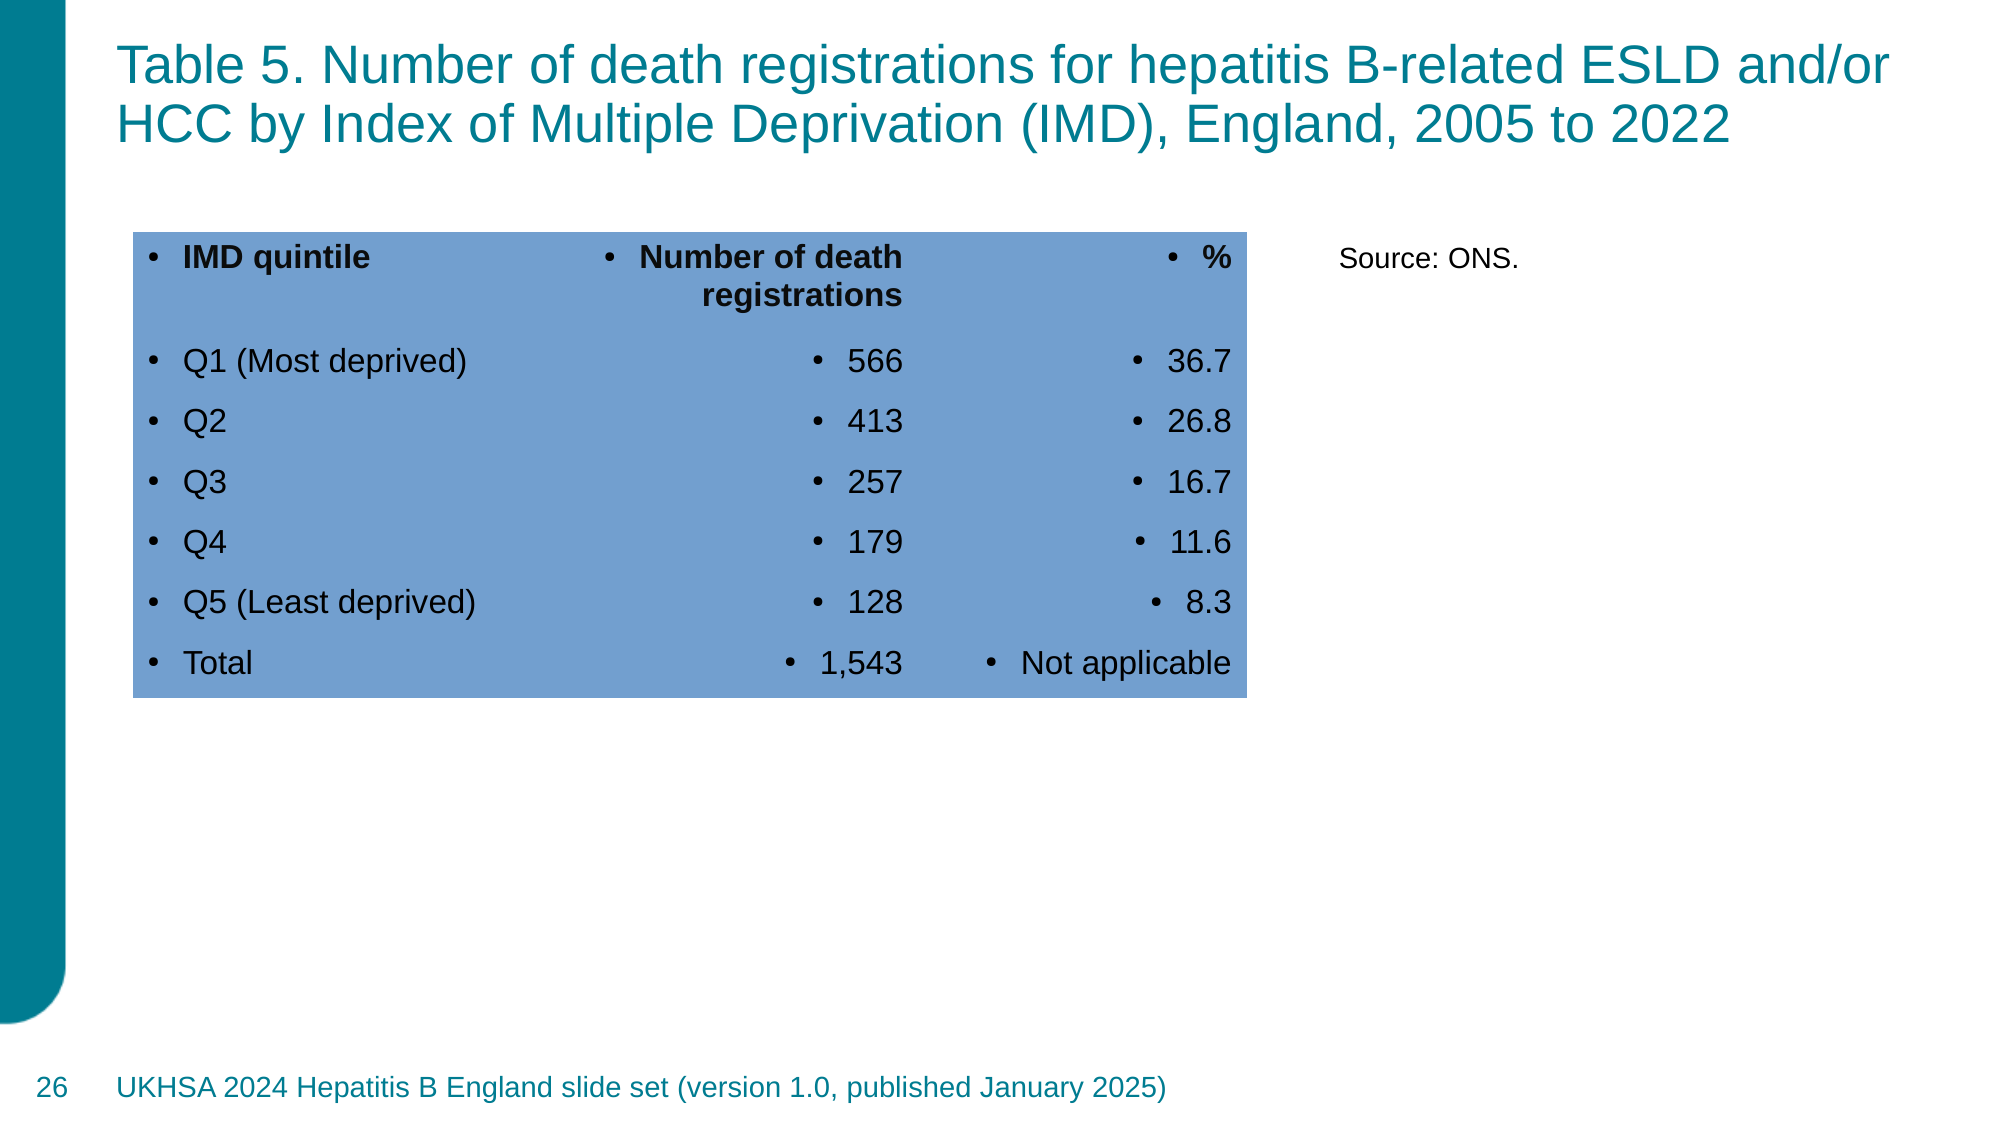

# Table 5. Number of death registrations for hepatitis B-related ESLD and/or HCC by Index of Multiple Deprivation (IMD), England, 2005 to 2022
| IMD quintile | Number of death registrations | % |
| --- | --- | --- |
| Q1 (Most deprived) | 566 | 36.7 |
| Q2 | 413 | 26.8 |
| Q3 | 257 | 16.7 |
| Q4 | 179 | 11.6 |
| Q5 (Least deprived) | 128 | 8.3 |
| Total | 1,543 | Not applicable |
Source: ONS.
UKHSA 2024 Hepatitis B England slide set (version 1.0, published January 2025)